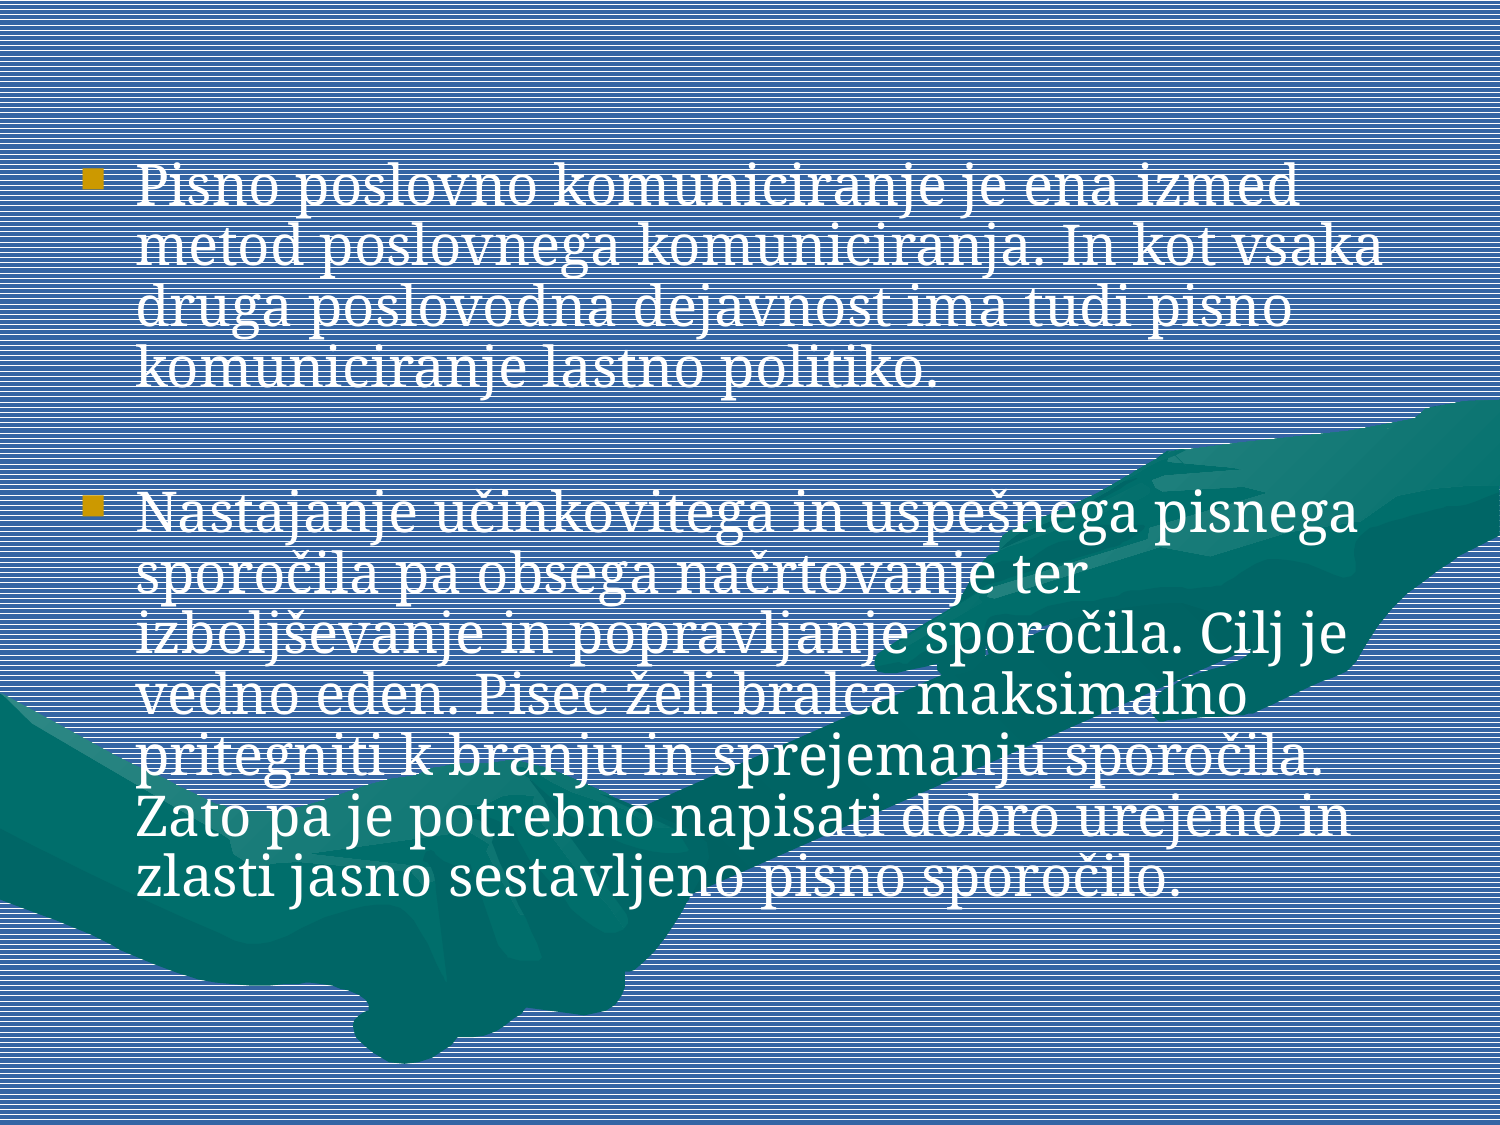

# Pisno poslovno komuniciranje je ena izmed metod poslovnega komuniciranja. In kot vsaka druga poslovodna dejavnost ima tudi pisno komuniciranje lastno politiko.
Nastajanje učinkovitega in uspešnega pisnega sporočila pa obsega načrtovanje ter izboljševanje in popravljanje sporočila. Cilj je vedno eden. Pisec želi bralca maksimalno pritegniti k branju in sprejemanju sporočila. Zato pa je potrebno napisati dobro urejeno in zlasti jasno sestavljeno pisno sporočilo.